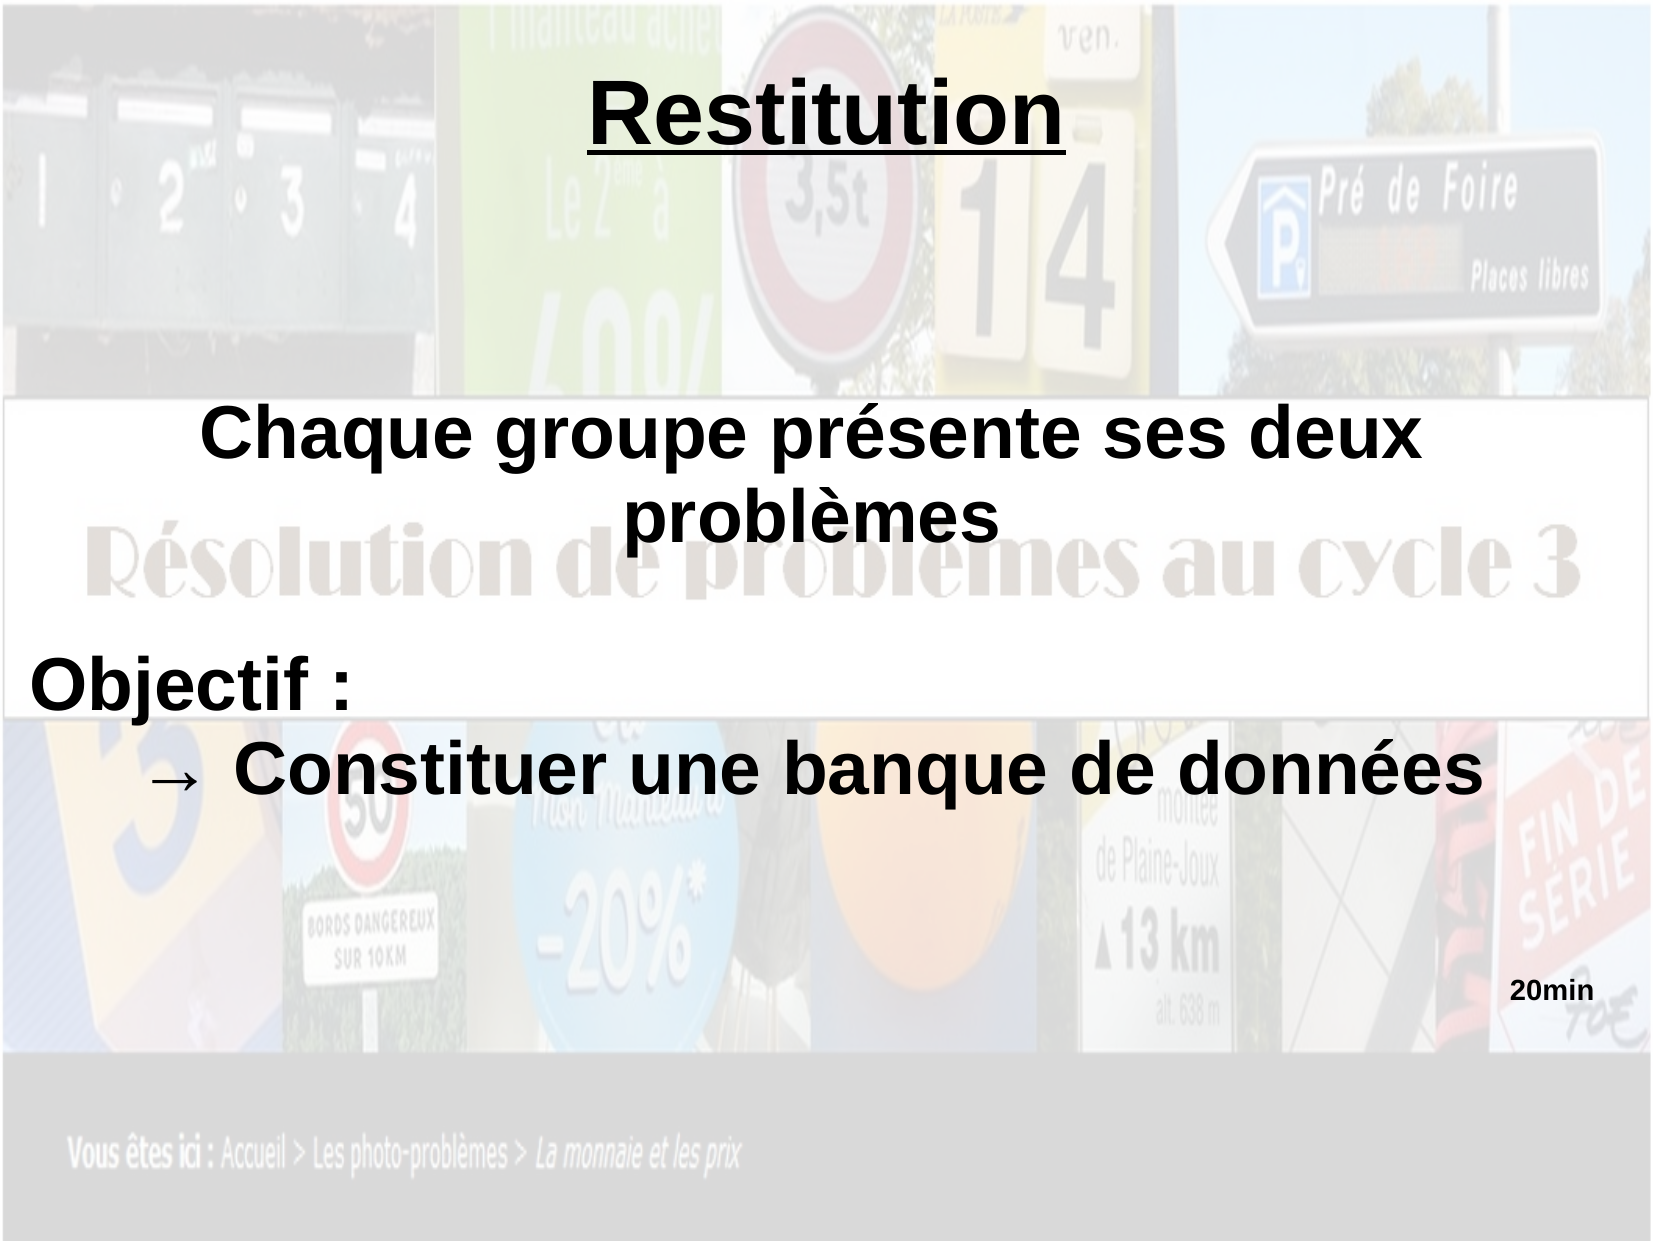

# Restitution
Chaque groupe présente ses deux problèmes
Objectif :
→ Constituer une banque de données
20min